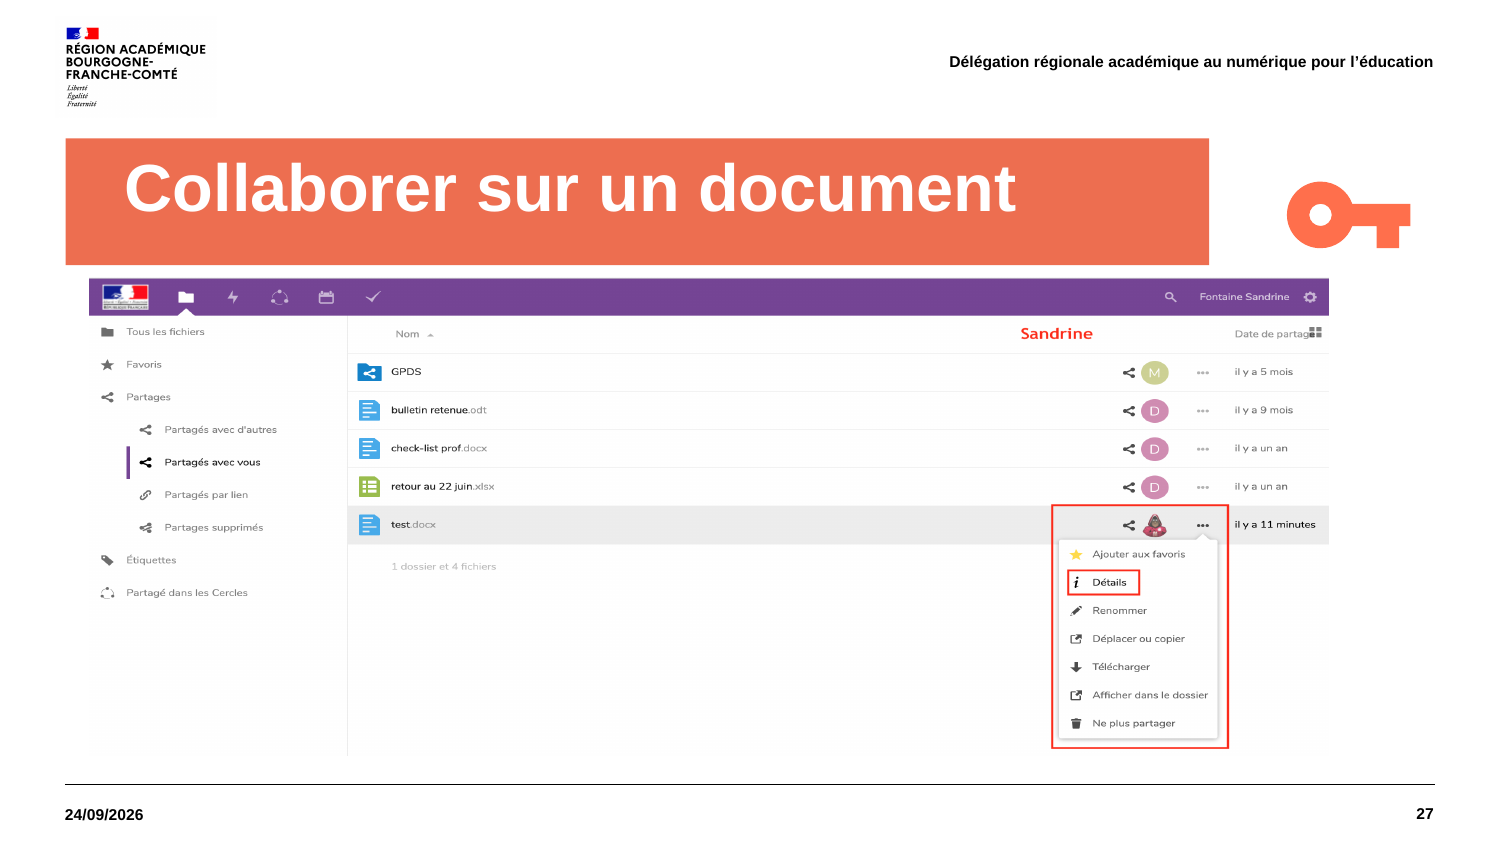

Délégation régionale académique au numérique pour l’éducation
Collaborer sur un document